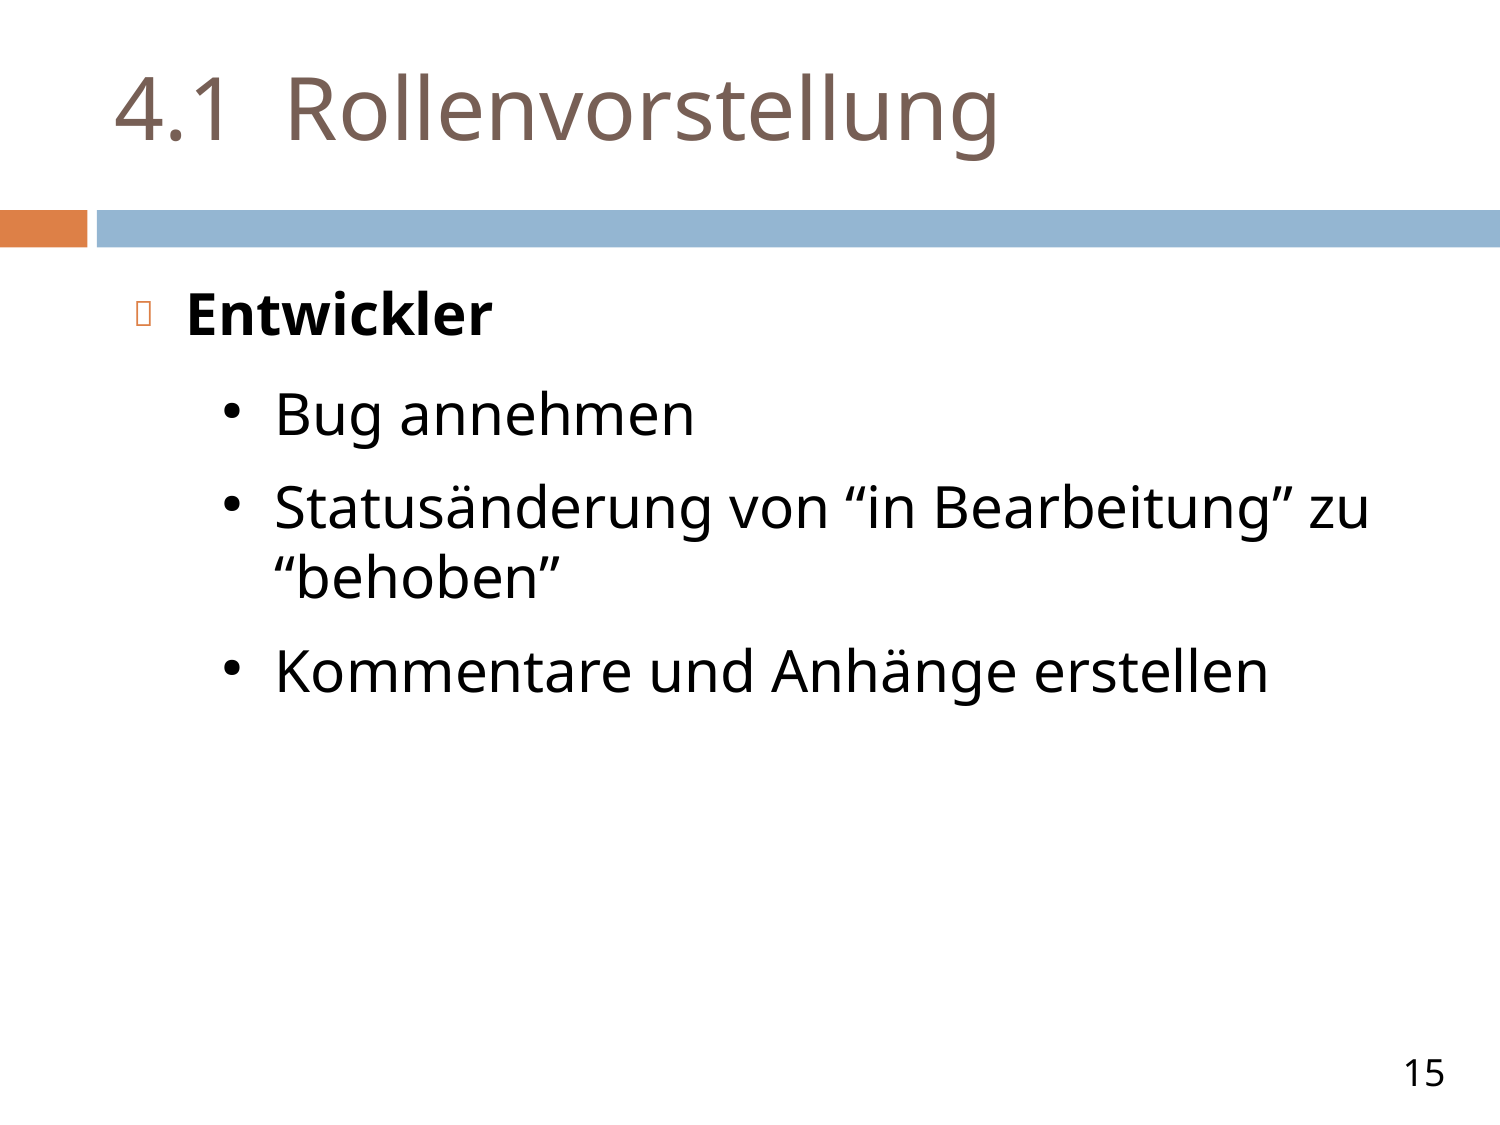

# 4.1 Rollenvorstellung
Entwickler
Bug annehmen
Statusänderung von “in Bearbeitung” zu “behoben”
Kommentare und Anhänge erstellen
15